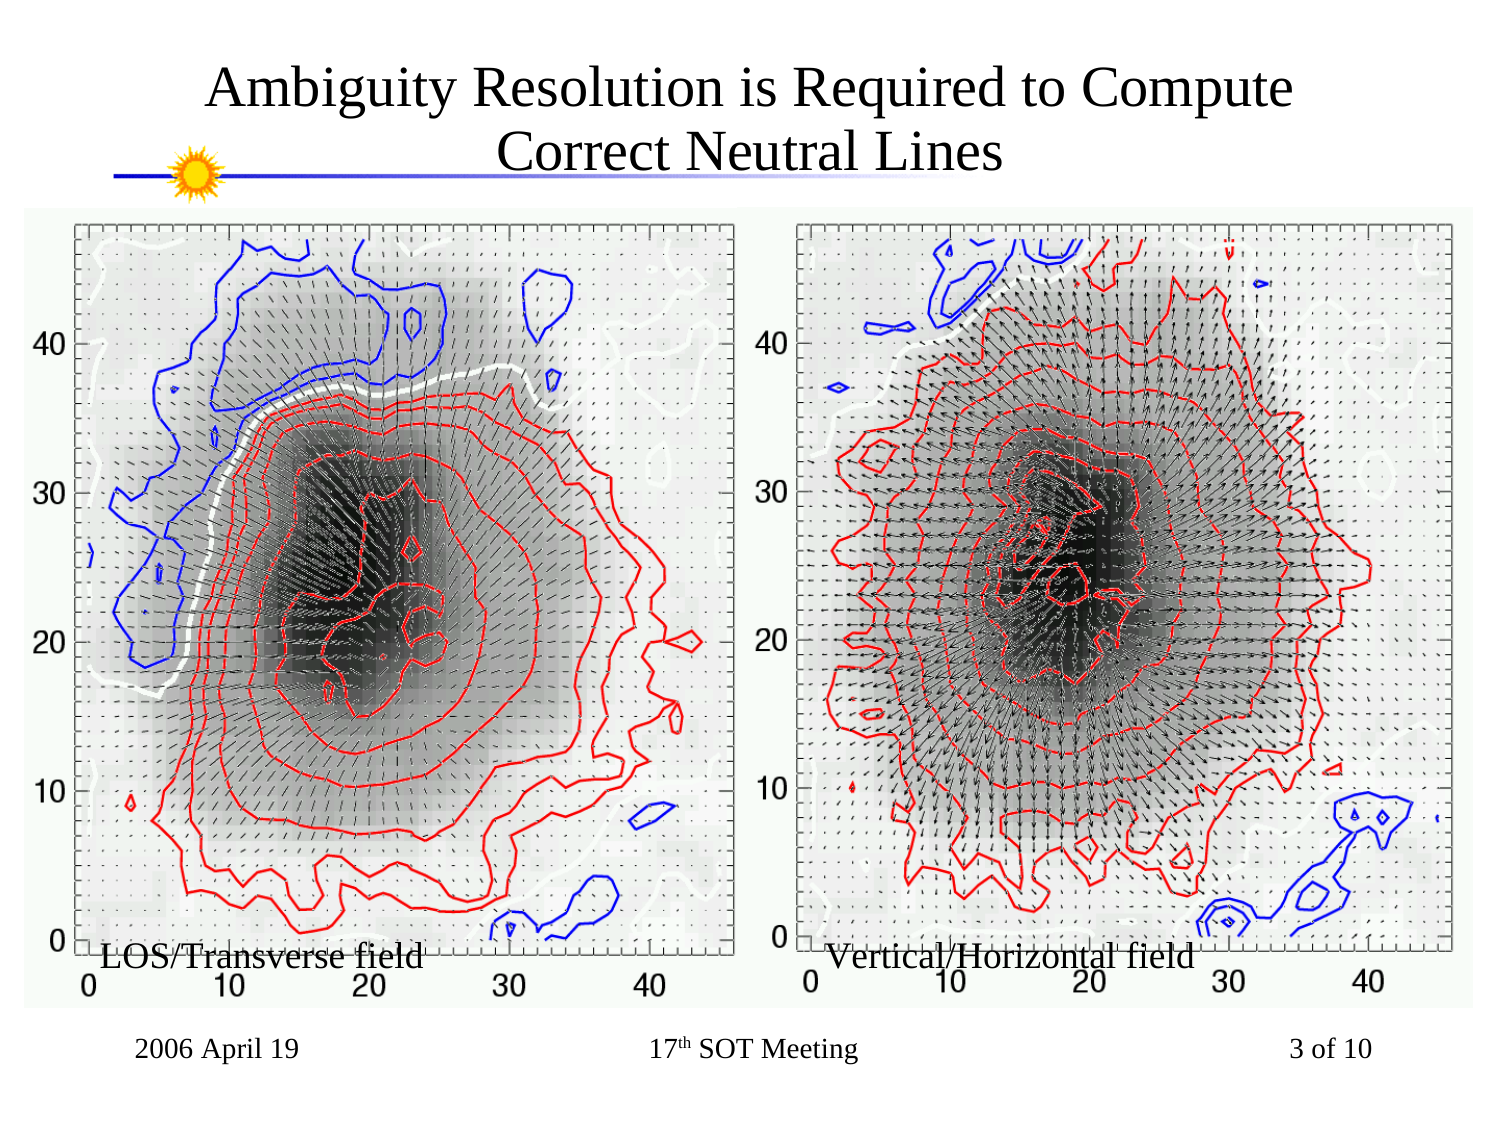

# Ambiguity Resolution is Required to Compute Correct Neutral Lines
LOS/Transverse field
Vertical/Horizontal field
3